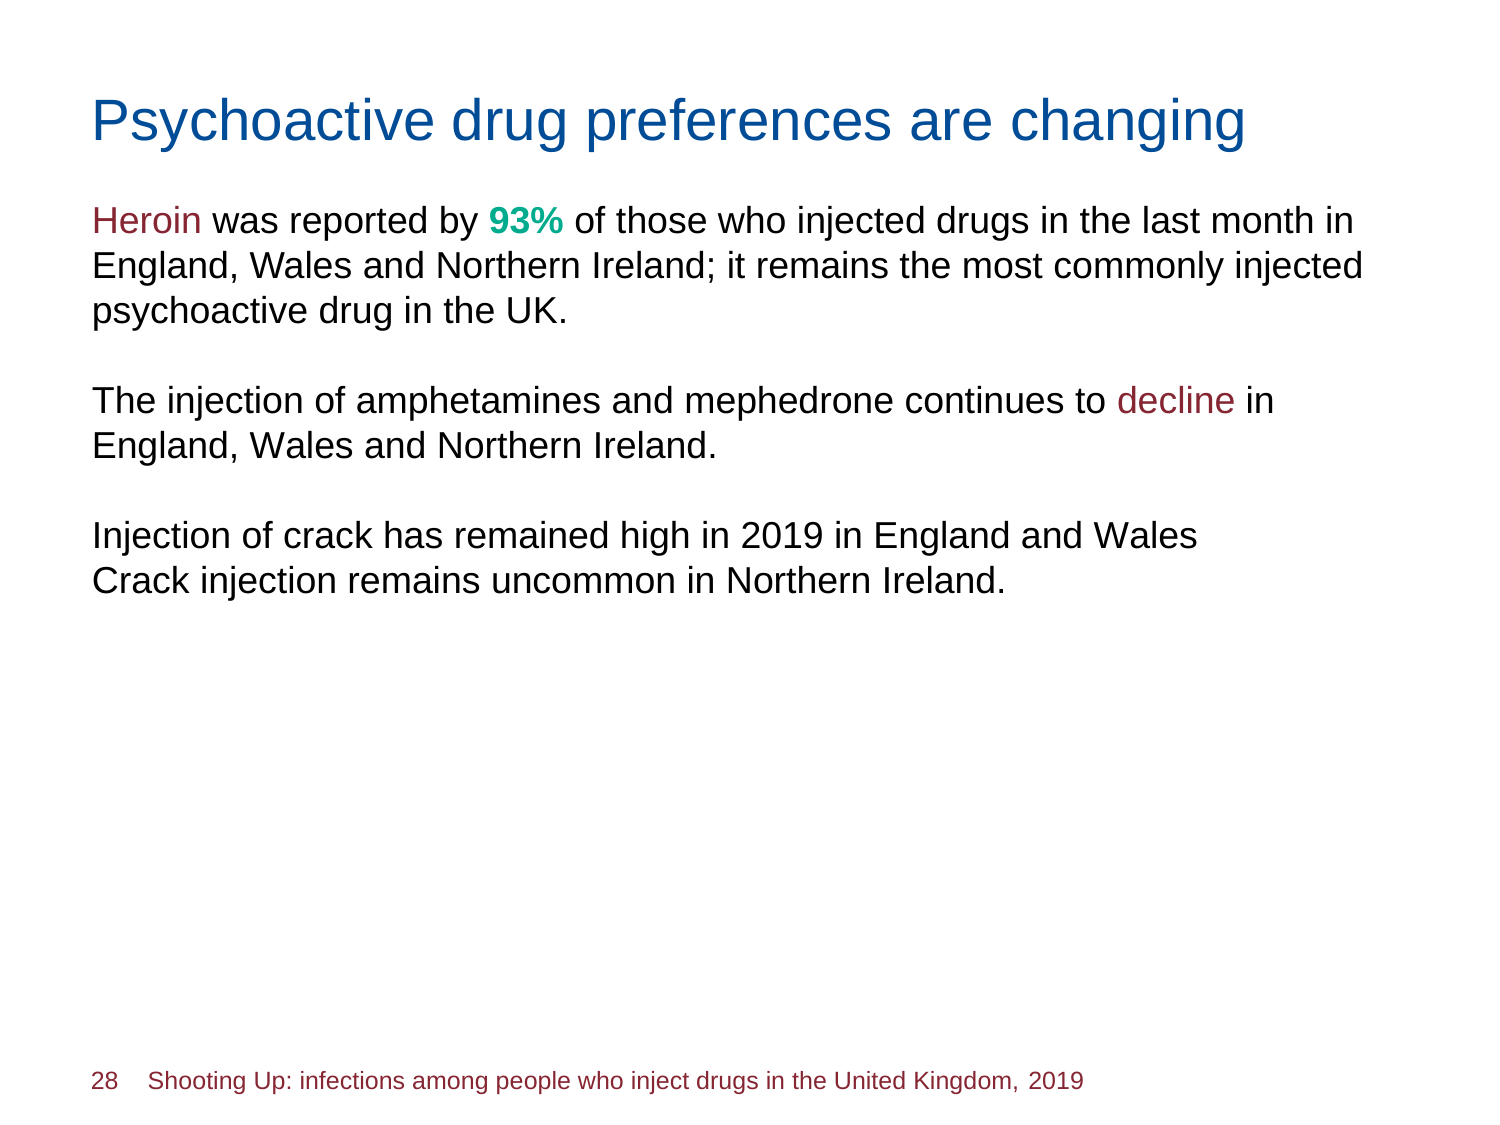

Psychoactive drug preferences are changing
Heroin was reported by 93% of those who injected drugs in the last month in England, Wales and Northern Ireland; it remains the most commonly injected psychoactive drug in the UK.
The injection of amphetamines and mephedrone continues to decline in England, Wales and Northern Ireland.
Injection of crack has remained high in 2019 in England and Wales
Crack injection remains uncommon in Northern Ireland.
 24
Shooting Up: infections among people who inject drugs in the United Kingdom, 2019